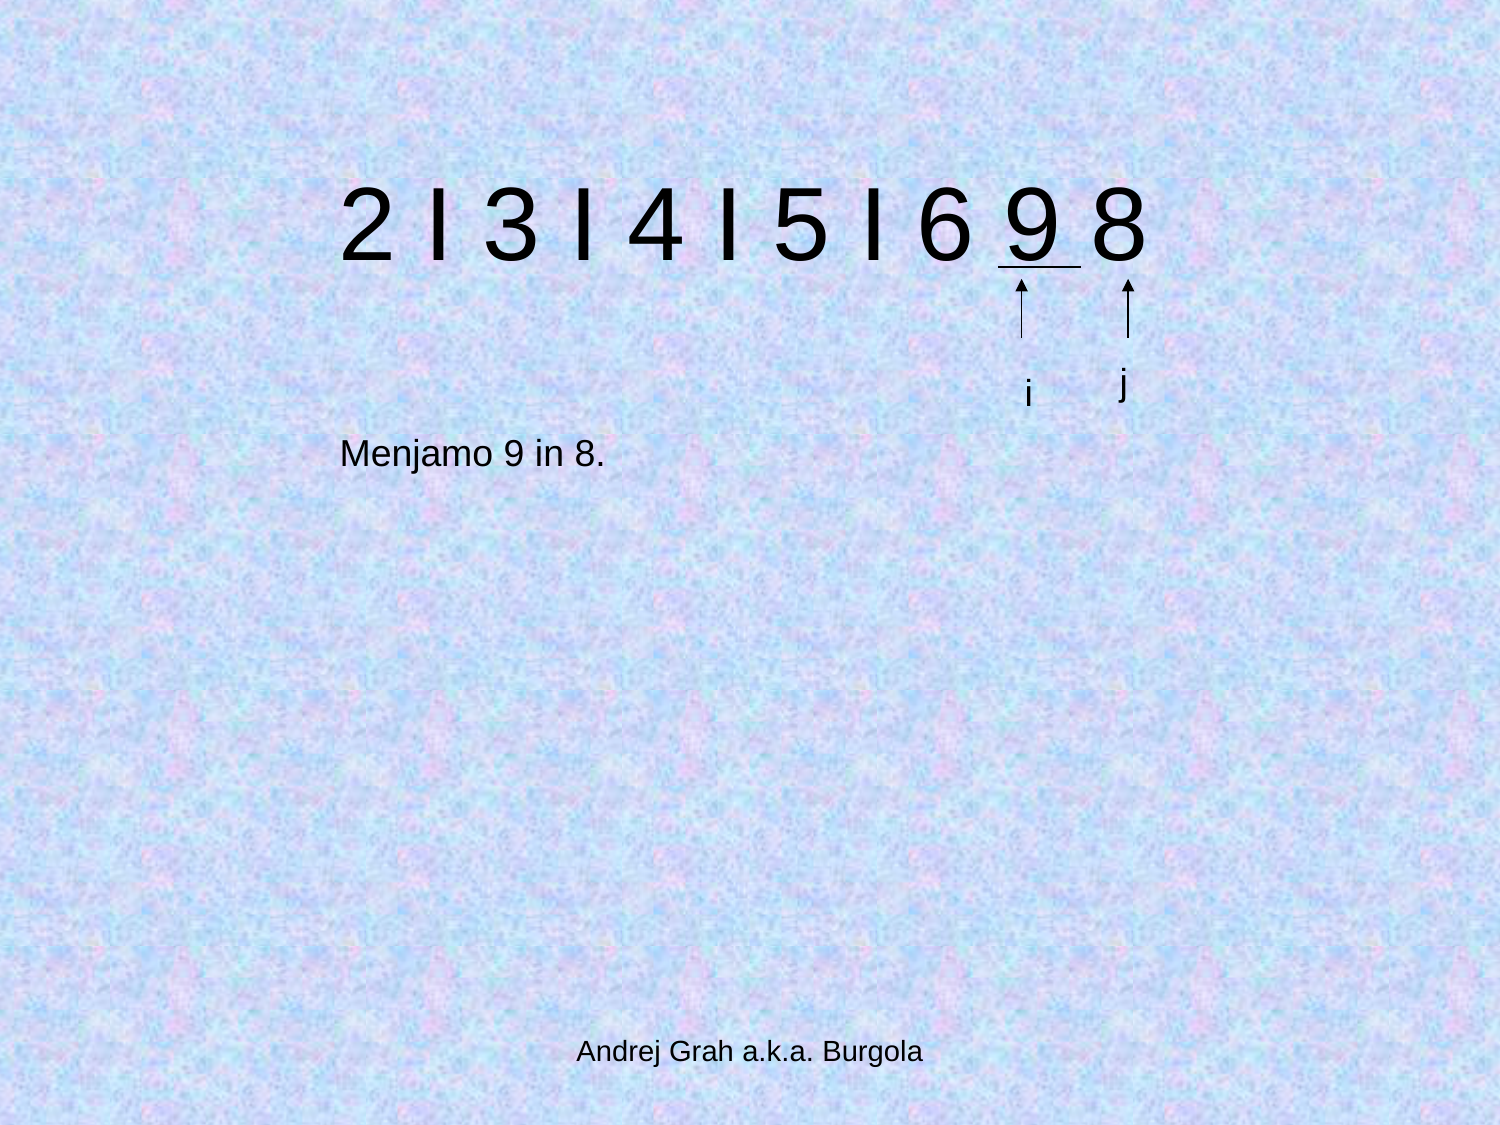

2 I 3 I 4 I 5 I 6 9 8
j
i
Menjamo 9 in 8.
Andrej Grah a.k.a. Burgola